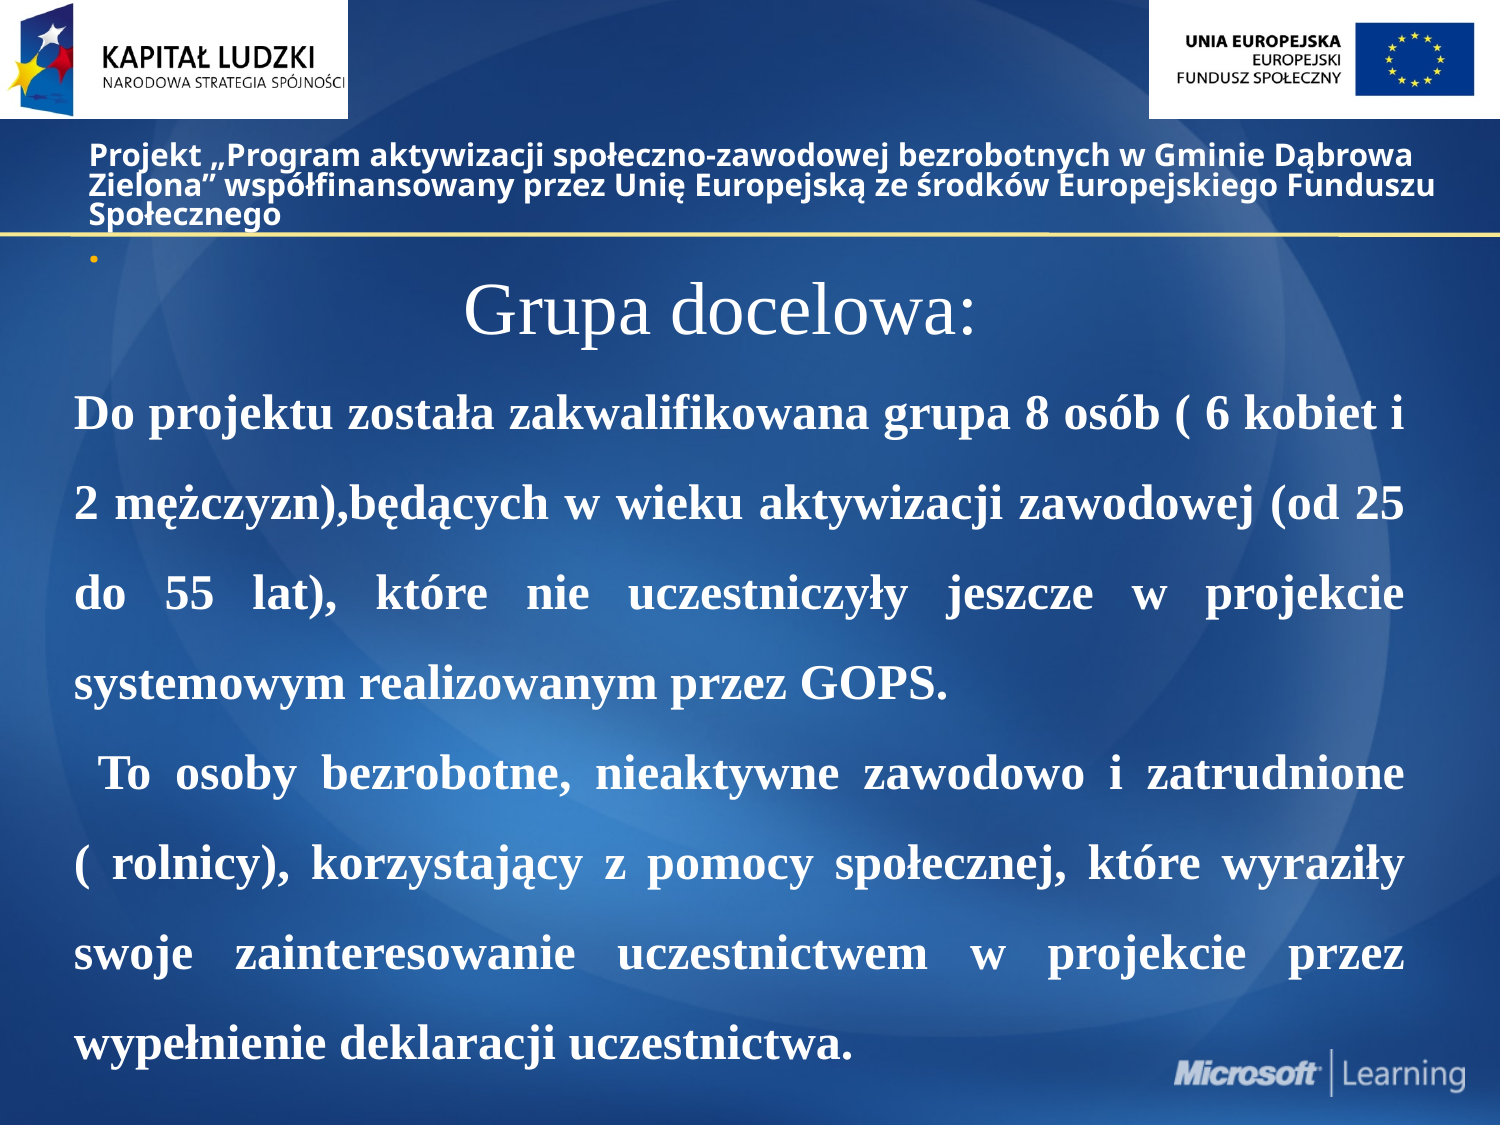

Projekt „Program aktywizacji społeczno-zawodowej bezrobotnych w Gminie Dąbrowa Zielona” współfinansowany przez Unię Europejską ze środków Europejskiego Funduszu Społecznego
.
Grupa docelowa:
Do projektu została zakwalifikowana grupa 8 osób ( 6 kobiet i 2 mężczyzn),będących w wieku aktywizacji zawodowej (od 25 do 55 lat), które nie uczestniczyły jeszcze w projekcie systemowym realizowanym przez GOPS.
 To osoby bezrobotne, nieaktywne zawodowo i zatrudnione ( rolnicy), korzystający z pomocy społecznej, które wyraziły swoje zainteresowanie uczestnictwem w projekcie przez wypełnienie deklaracji uczestnictwa.